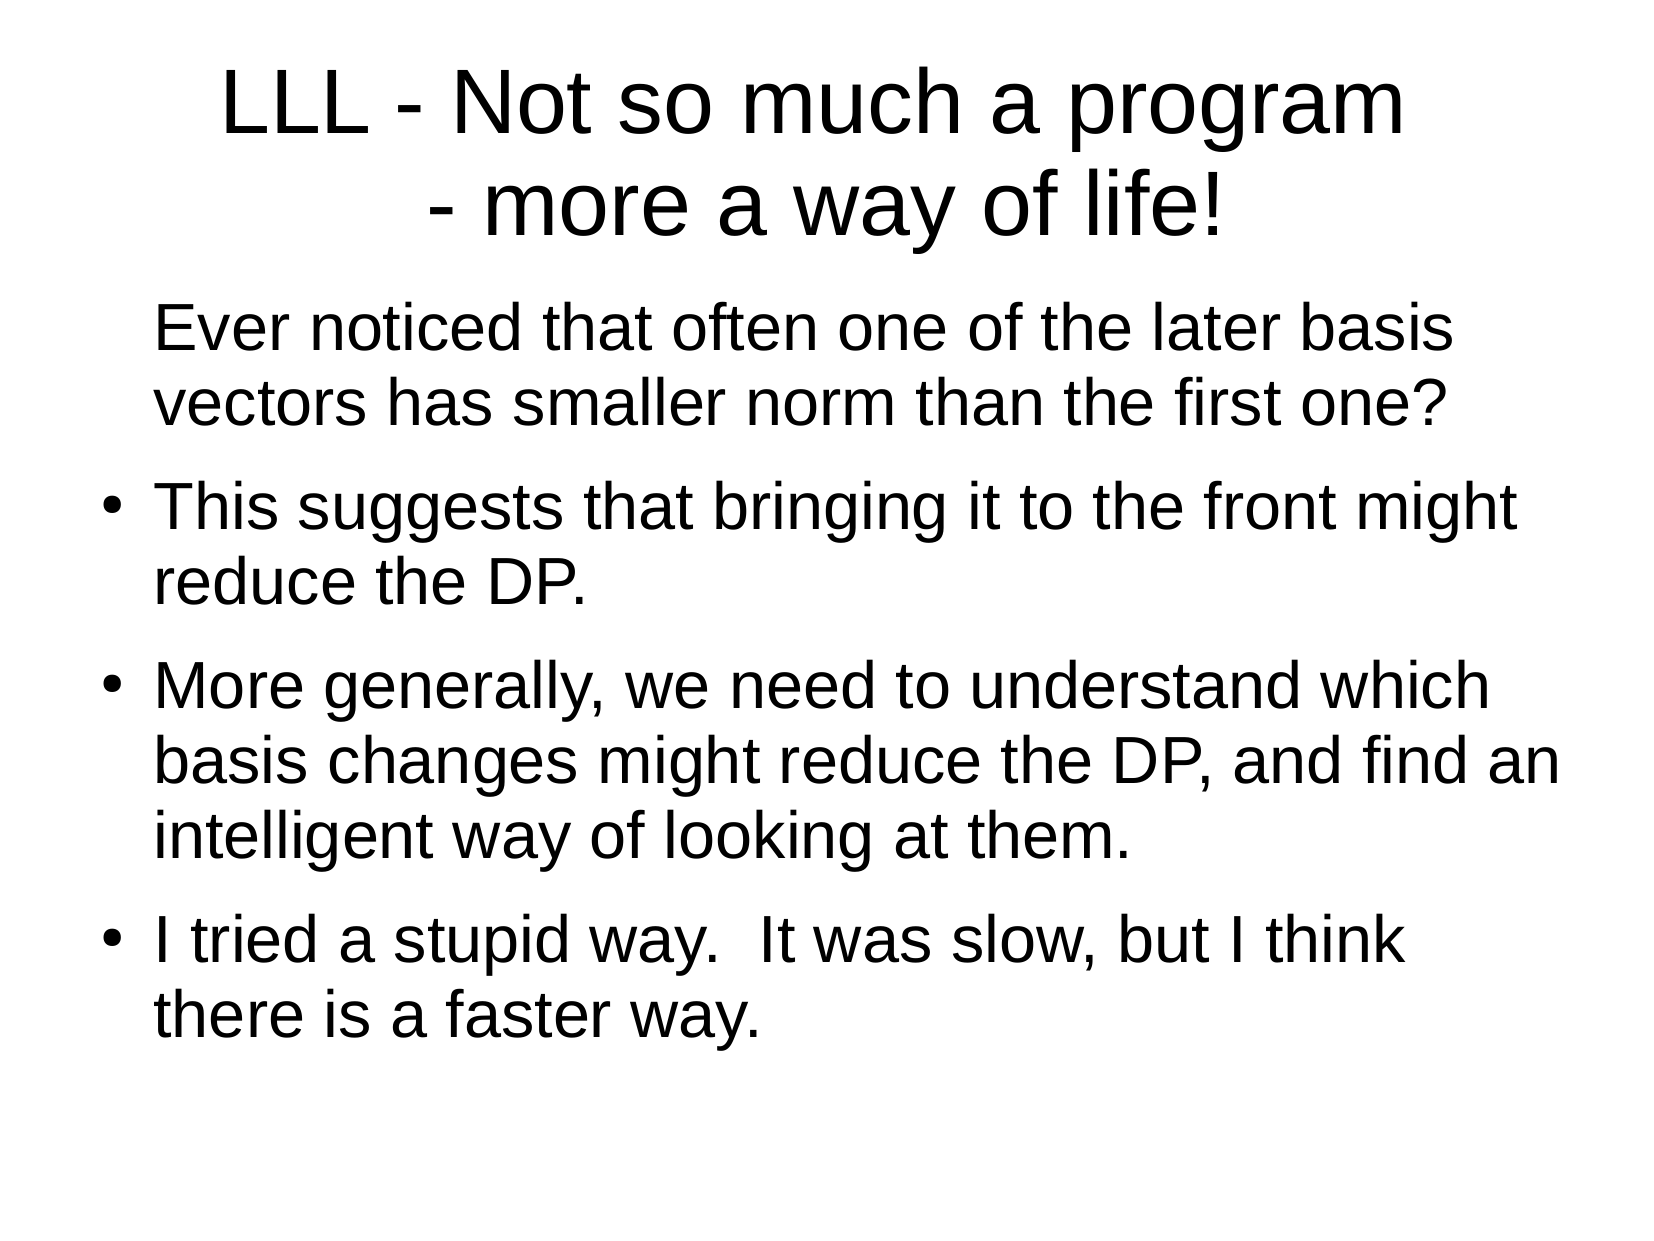

# LLL - Not so much a program - more a way of life!
Ever noticed that often one of the later basis vectors has smaller norm than the first one?
This suggests that bringing it to the front might reduce the DP.
More generally, we need to understand which basis changes might reduce the DP, and find an intelligent way of looking at them.
I tried a stupid way. It was slow, but I think there is a faster way.